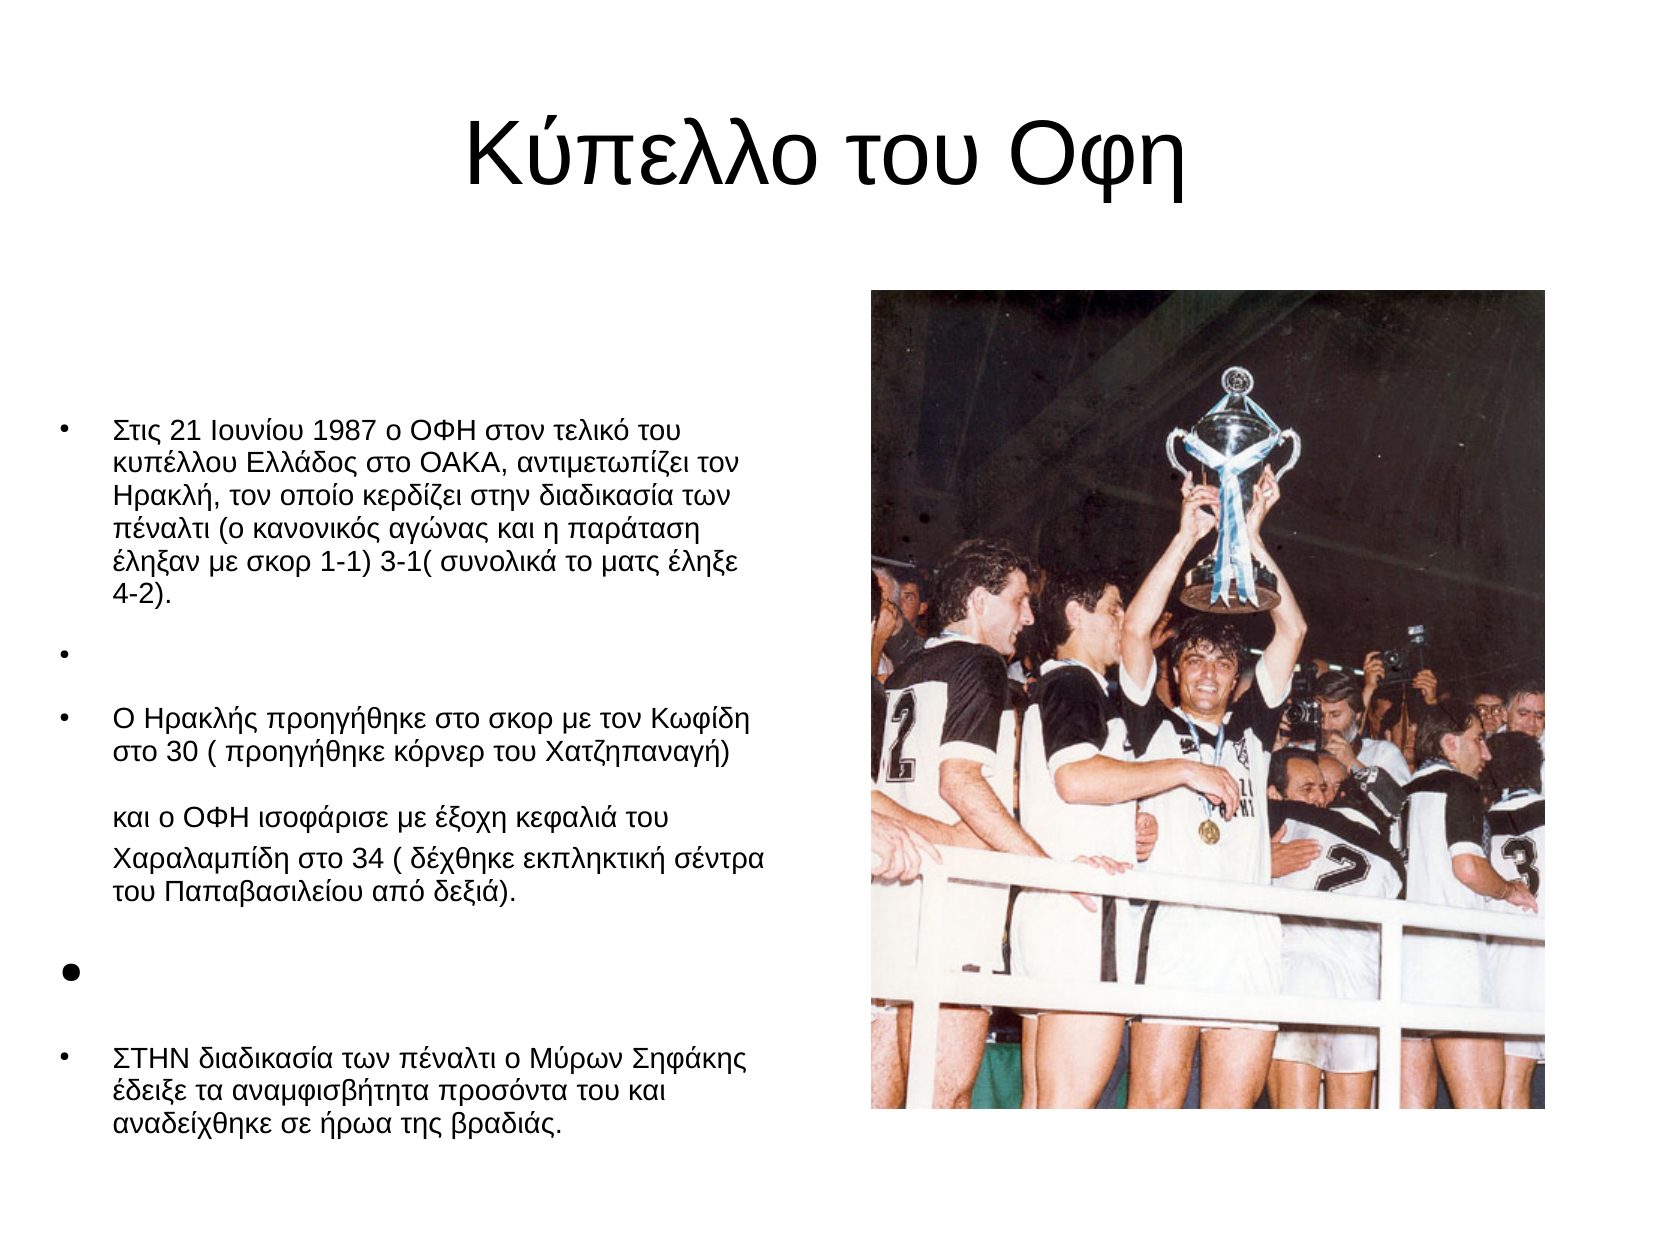

# Κύπελλο του Οφη
Στις 21 Ιουνίου 1987 ο ΟΦΗ στον τελικό του κυπέλλου Ελλάδος στο ΟΑΚΑ, αντιμετωπίζει τον Ηρακλή, τον οποίο κερδίζει στην διαδικασία των πέναλτι (ο κανονικός αγώνας και η παράταση έληξαν με σκορ 1-1) 3-1( συνολικά το ματς έληξε 4-2).
Ο Ηρακλής προηγήθηκε στο σκορ με τον Κωφίδη στο 30 ( προηγήθηκε κόρνερ του Χατζηπαναγή) και ο ΟΦΗ ισοφάρισε με έξοχη κεφαλιά του Χαραλαμπίδη στο 34 ( δέχθηκε εκπληκτική σέντρα του Παπαβασιλείου από δεξιά).
ΣΤΗΝ διαδικασία των πέναλτι ο Μύρων Σηφάκης έδειξε τα αναμφισβήτητα προσόντα του και αναδείχθηκε σε ήρωα της βραδιάς.